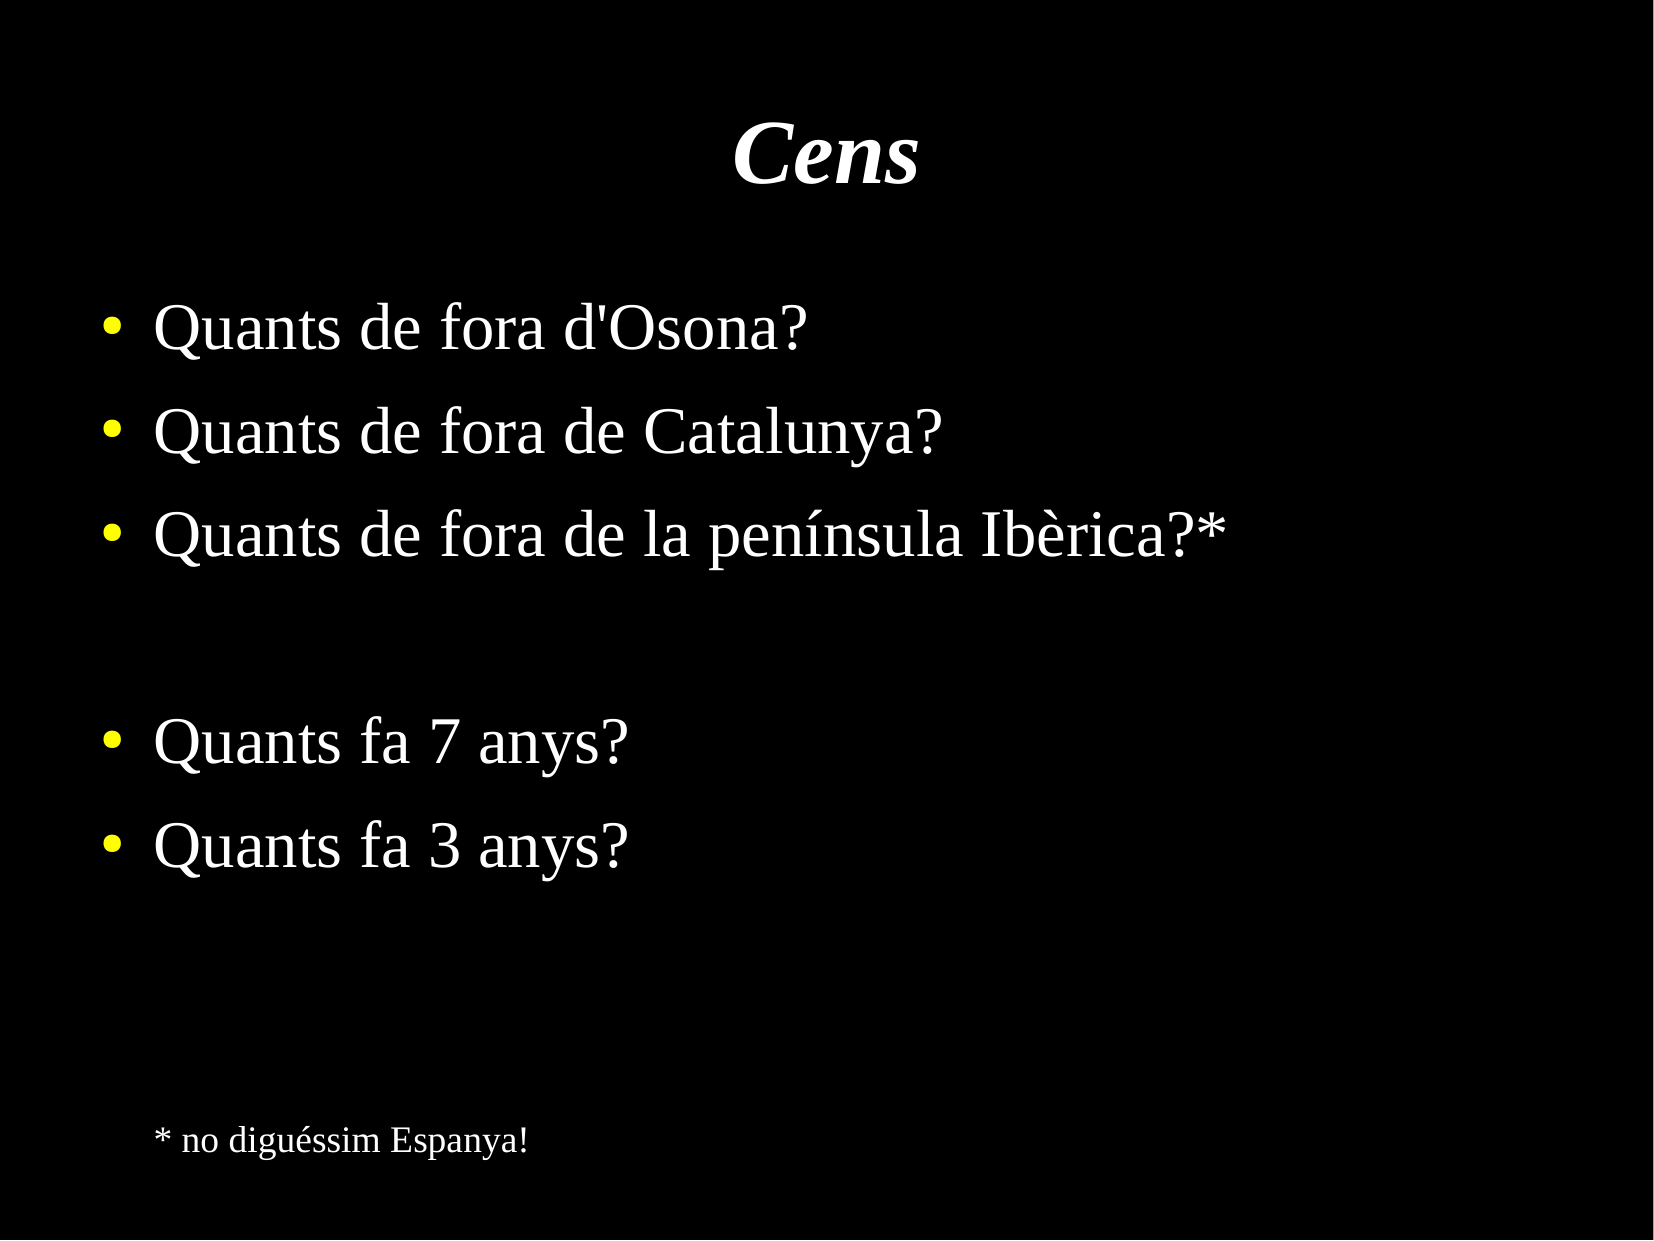

# Cens
Quants de fora d'Osona?
Quants de fora de Catalunya?
Quants de fora de la península Ibèrica?*
Quants fa 7 anys?
Quants fa 3 anys?
* no diguéssim Espanya!